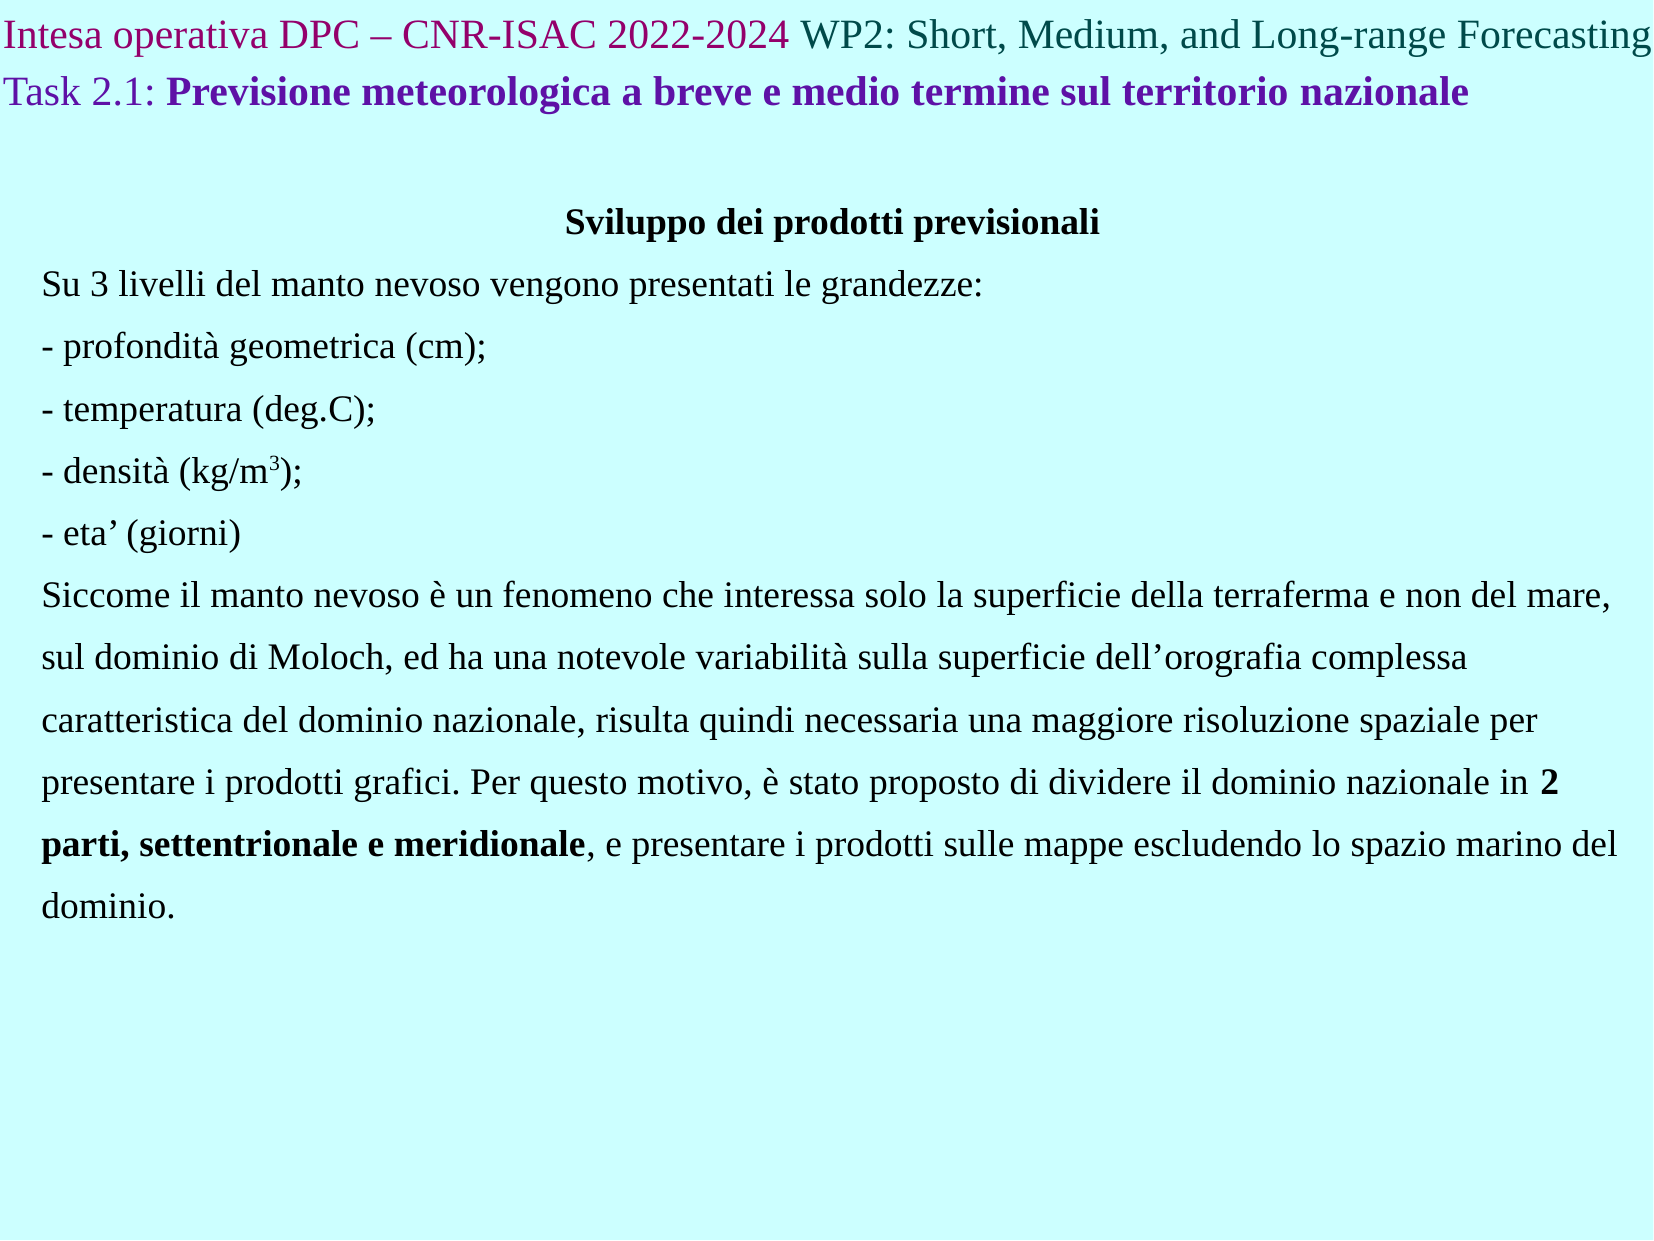

Intesa operativa DPC – CNR-ISAC 2022-2024 WP2: Short, Medium, and Long-range Forecasting
Task 2.1: Previsione meteorologica a breve e medio termine sul territorio nazionale
Sviluppo dei prodotti previsionali
Su 3 livelli del manto nevoso vengono presentati le grandezze:
- profondità geometrica (cm);
- temperatura (deg.C);
- densità (kg/m3);
- eta’ (giorni)
Siccome il manto nevoso è un fenomeno che interessa solo la superficie della terraferma e non del mare, sul dominio di Moloch, ed ha una notevole variabilità sulla superficie dell’orografia complessa caratteristica del dominio nazionale, risulta quindi necessaria una maggiore risoluzione spaziale per presentare i prodotti grafici. Per questo motivo, è stato proposto di dividere il dominio nazionale in 2 parti, settentrionale e meridionale, e presentare i prodotti sulle mappe escludendo lo spazio marino del dominio.